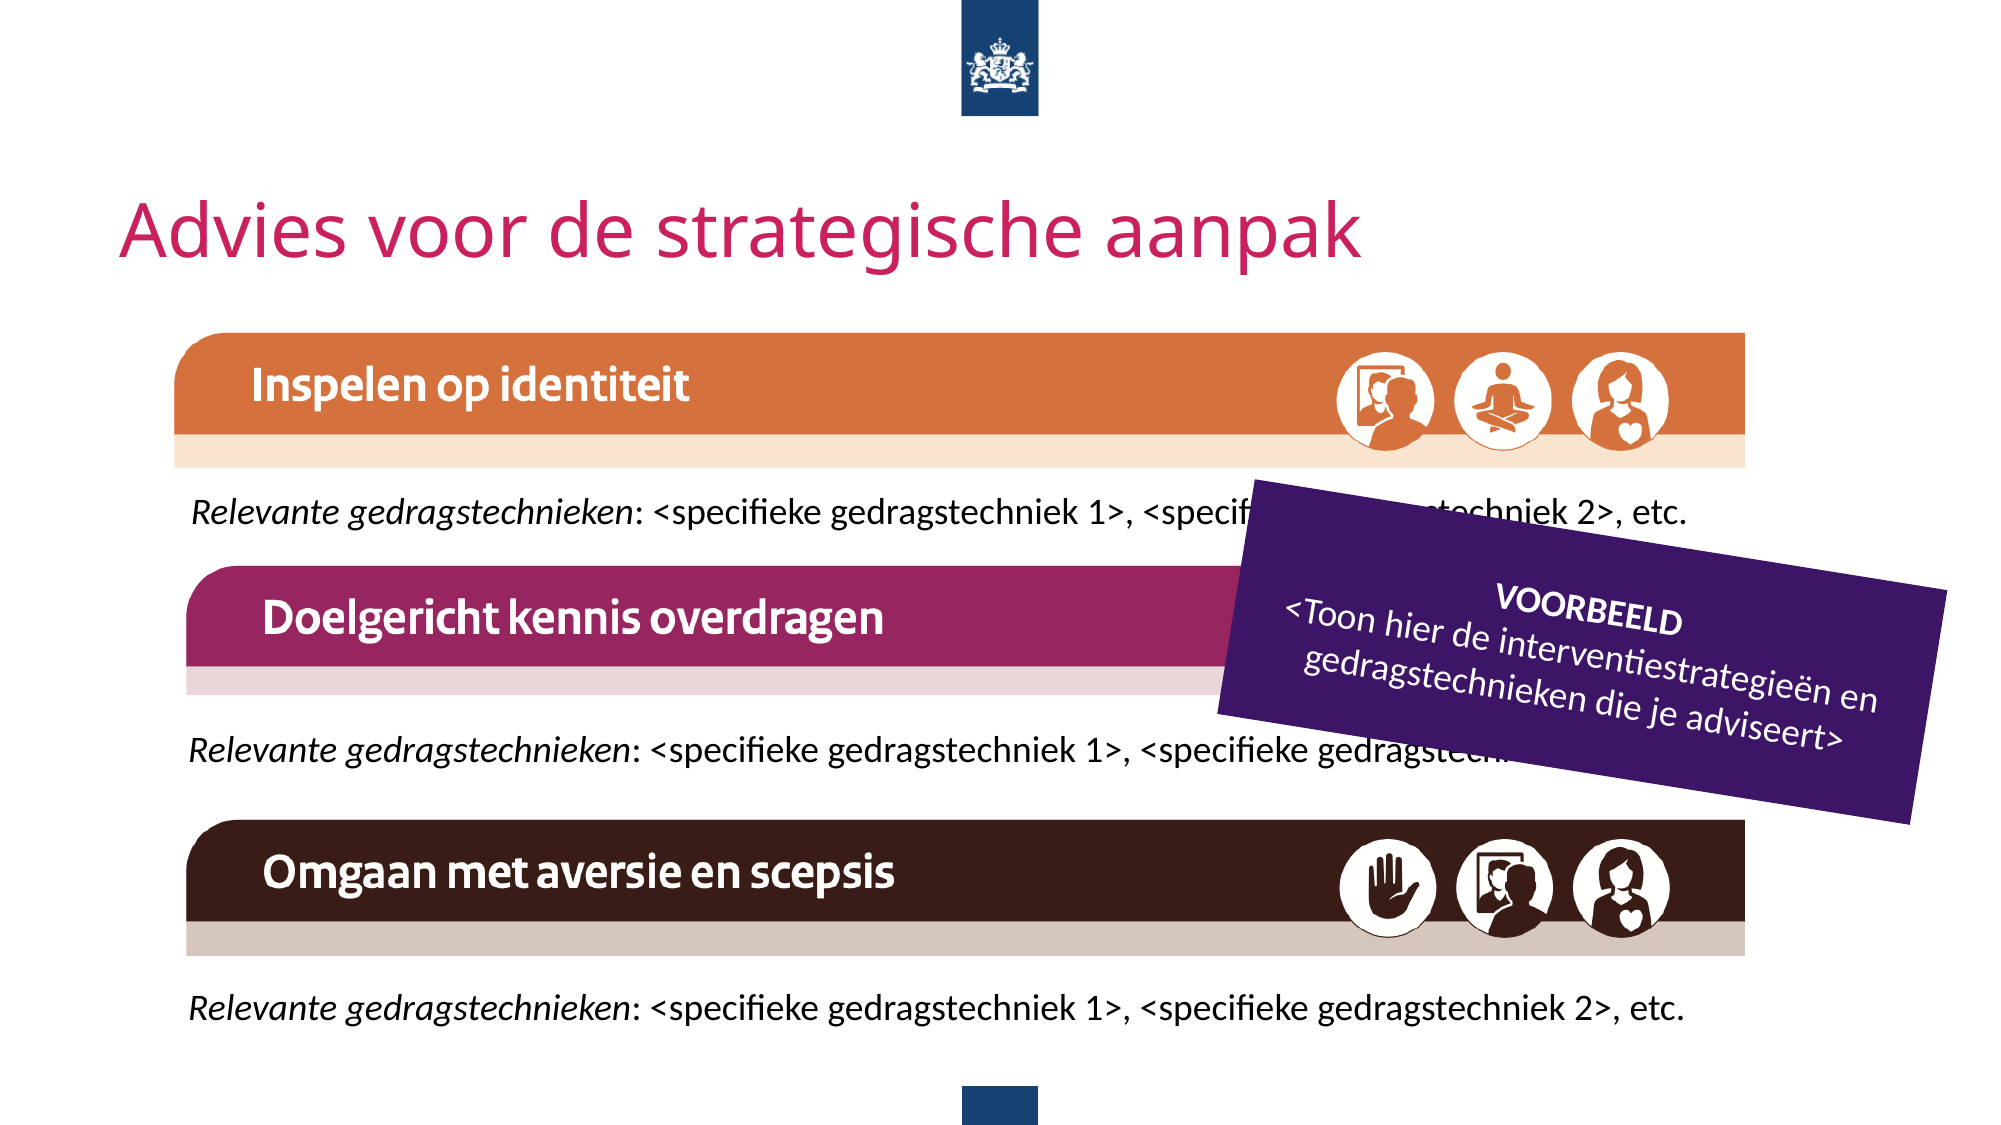

Advies voor de strategische aanpak
Relevante gedragstechnieken: <specifieke gedragstechniek 1>, <specifieke gedragstechniek 2>, etc.
VOORBEELD
<Toon hier de interventiestrategieën en gedragstechnieken die je adviseert>
Relevante gedragstechnieken: <specifieke gedragstechniek 1>, <specifieke gedragstechniek 2>, etc.
Relevante gedragstechnieken: <specifieke gedragstechniek 1>, <specifieke gedragstechniek 2>, etc.